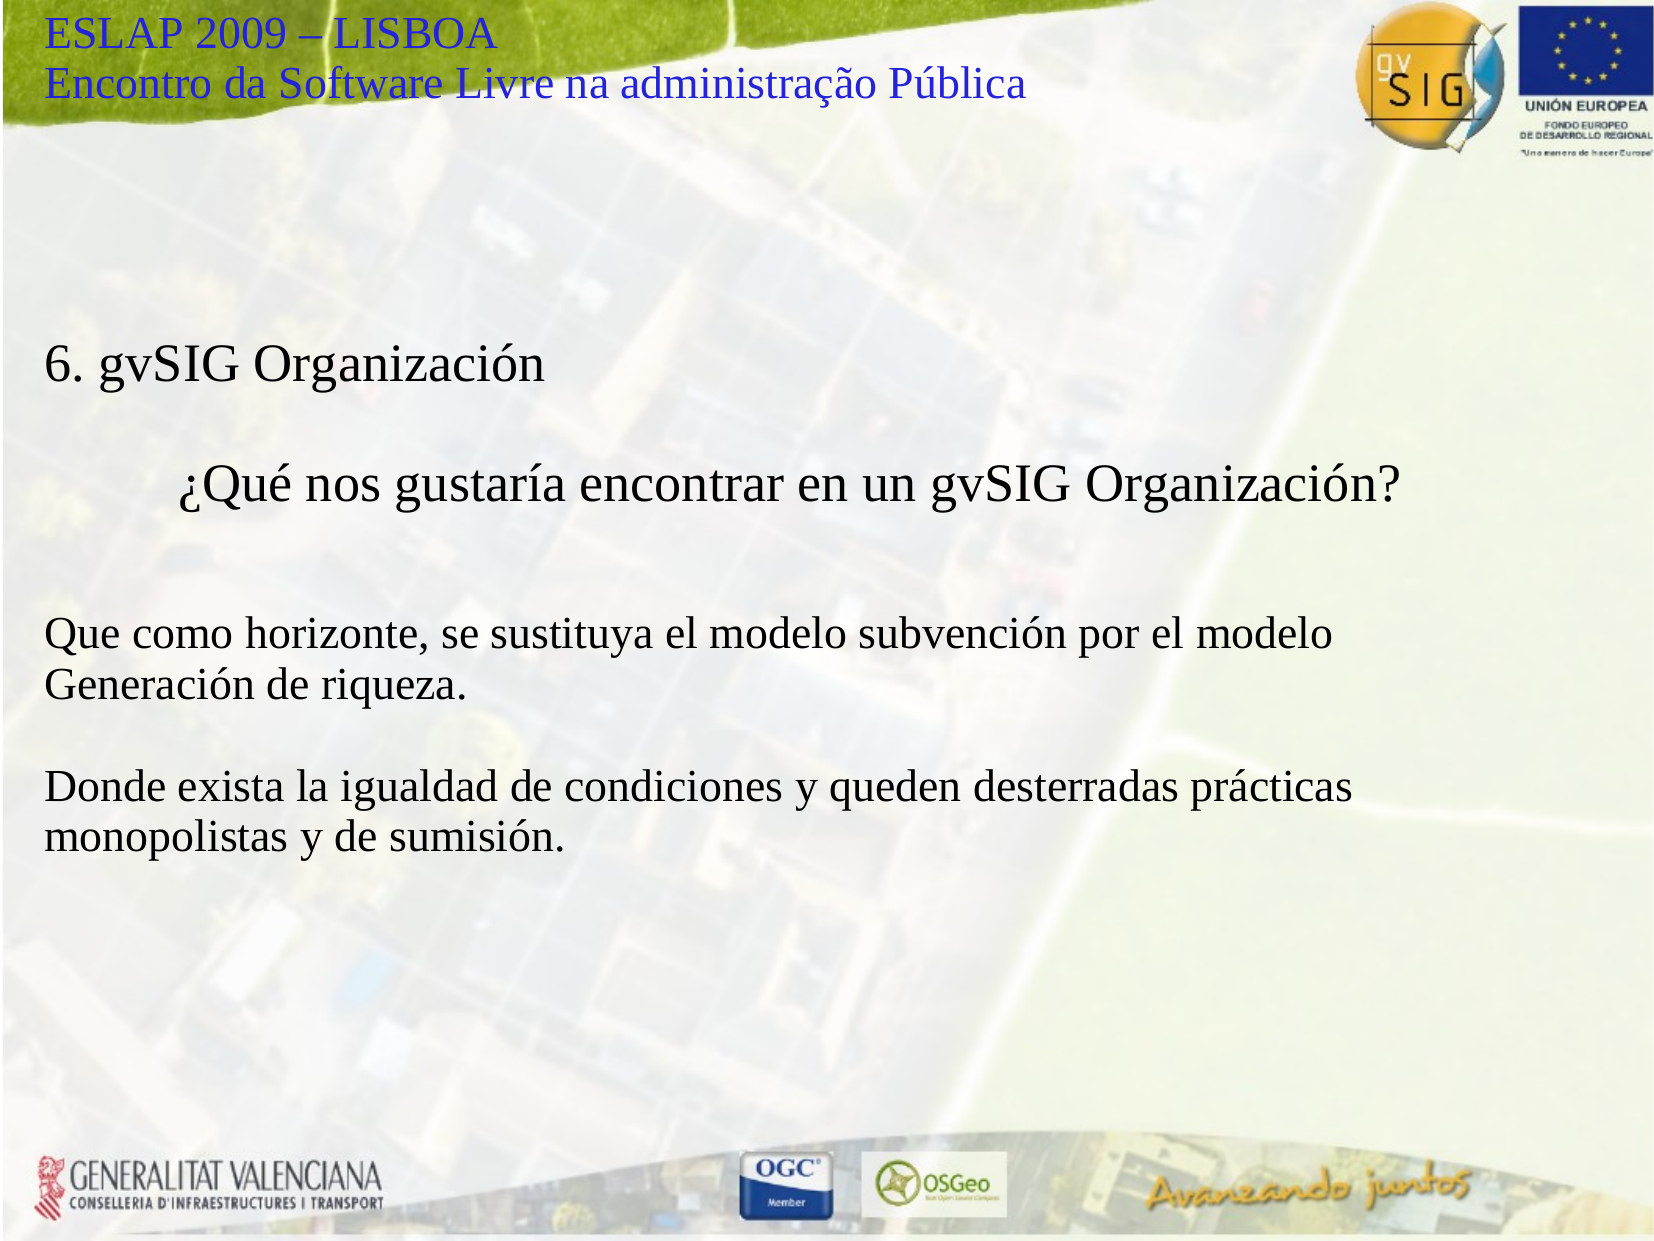

6. gvSIG Organización
¿Qué nos gustaría encontrar en un gvSIG Organización?
Que como horizonte, se sustituya el modelo subvención por el modelo Generación de riqueza.
Donde exista la igualdad de condiciones y queden desterradas prácticas monopolistas y de sumisión.